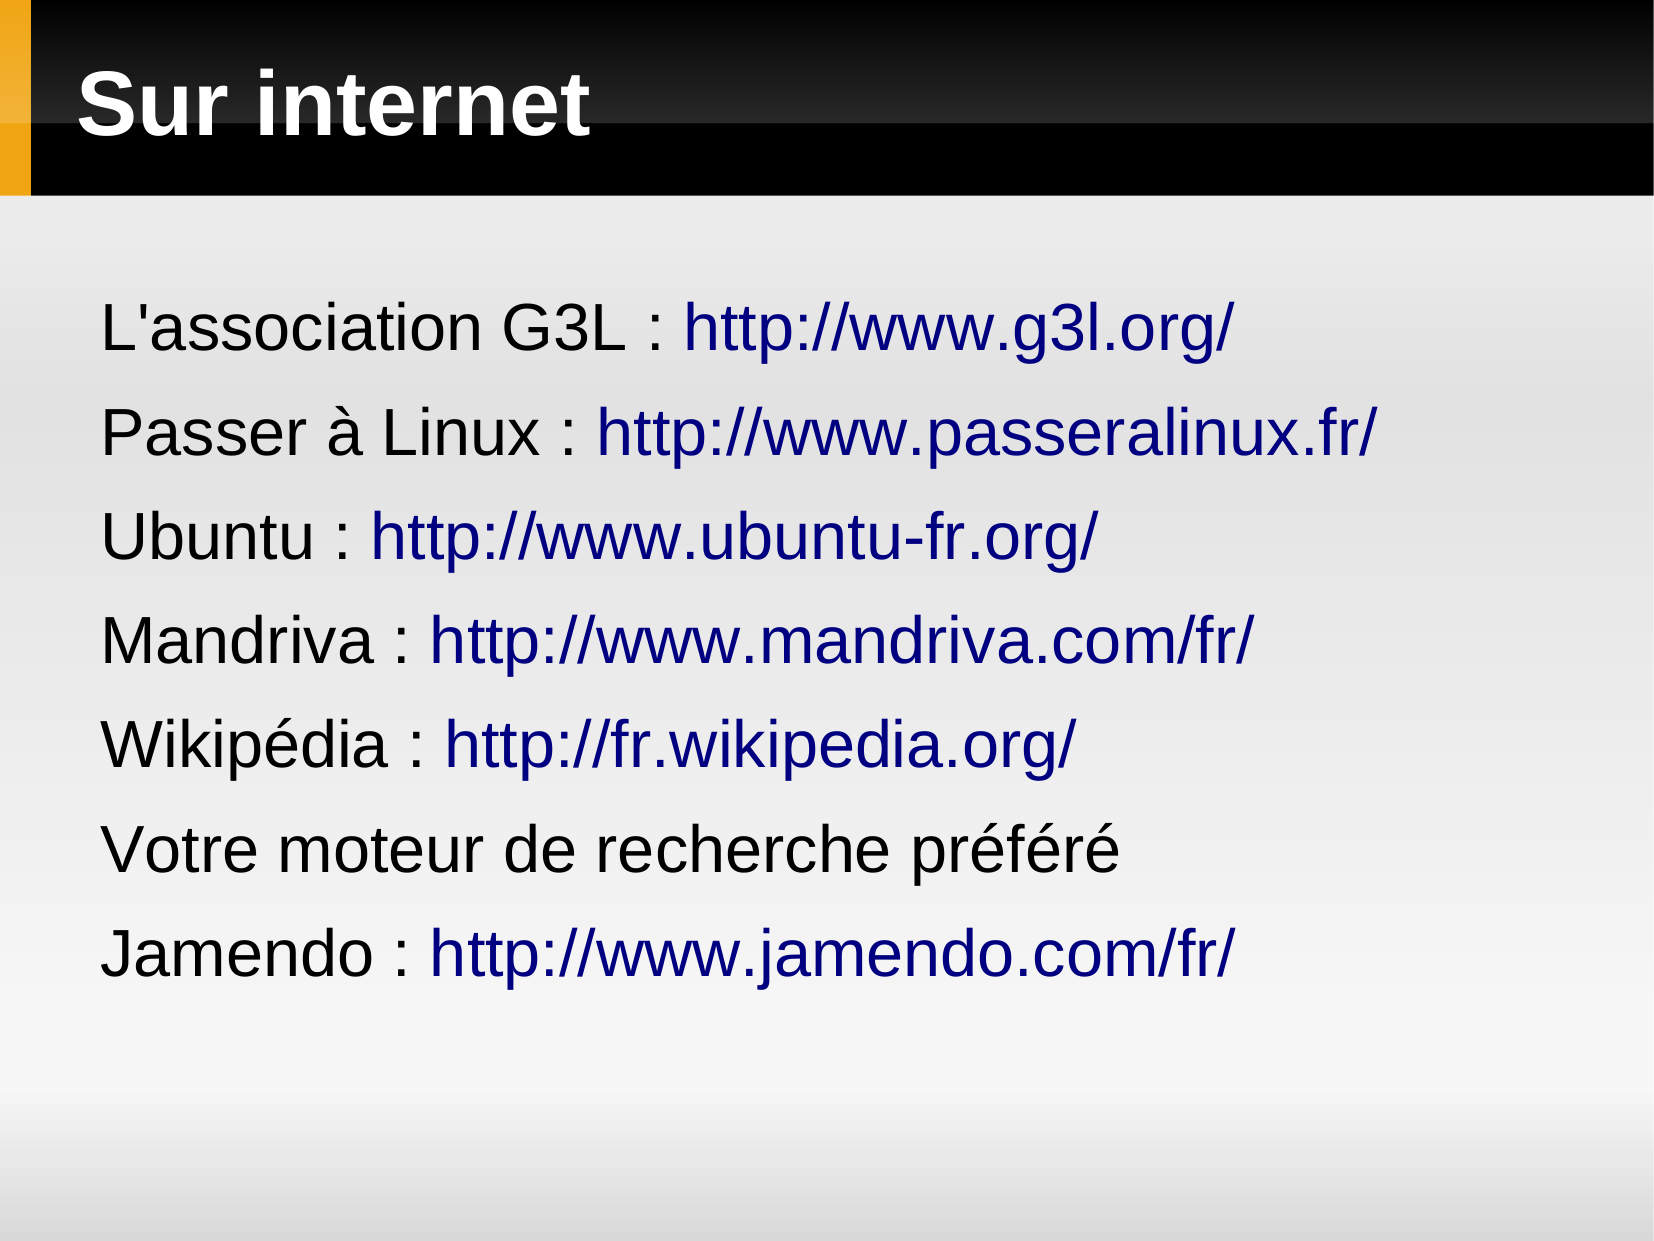

# Sur internet
L'association G3L : http://www.g3l.org/
Passer à Linux : http://www.passeralinux.fr/
Ubuntu : http://www.ubuntu-fr.org/
Mandriva : http://www.mandriva.com/fr/
Wikipédia : http://fr.wikipedia.org/
Votre moteur de recherche préféré
Jamendo : http://www.jamendo.com/fr/